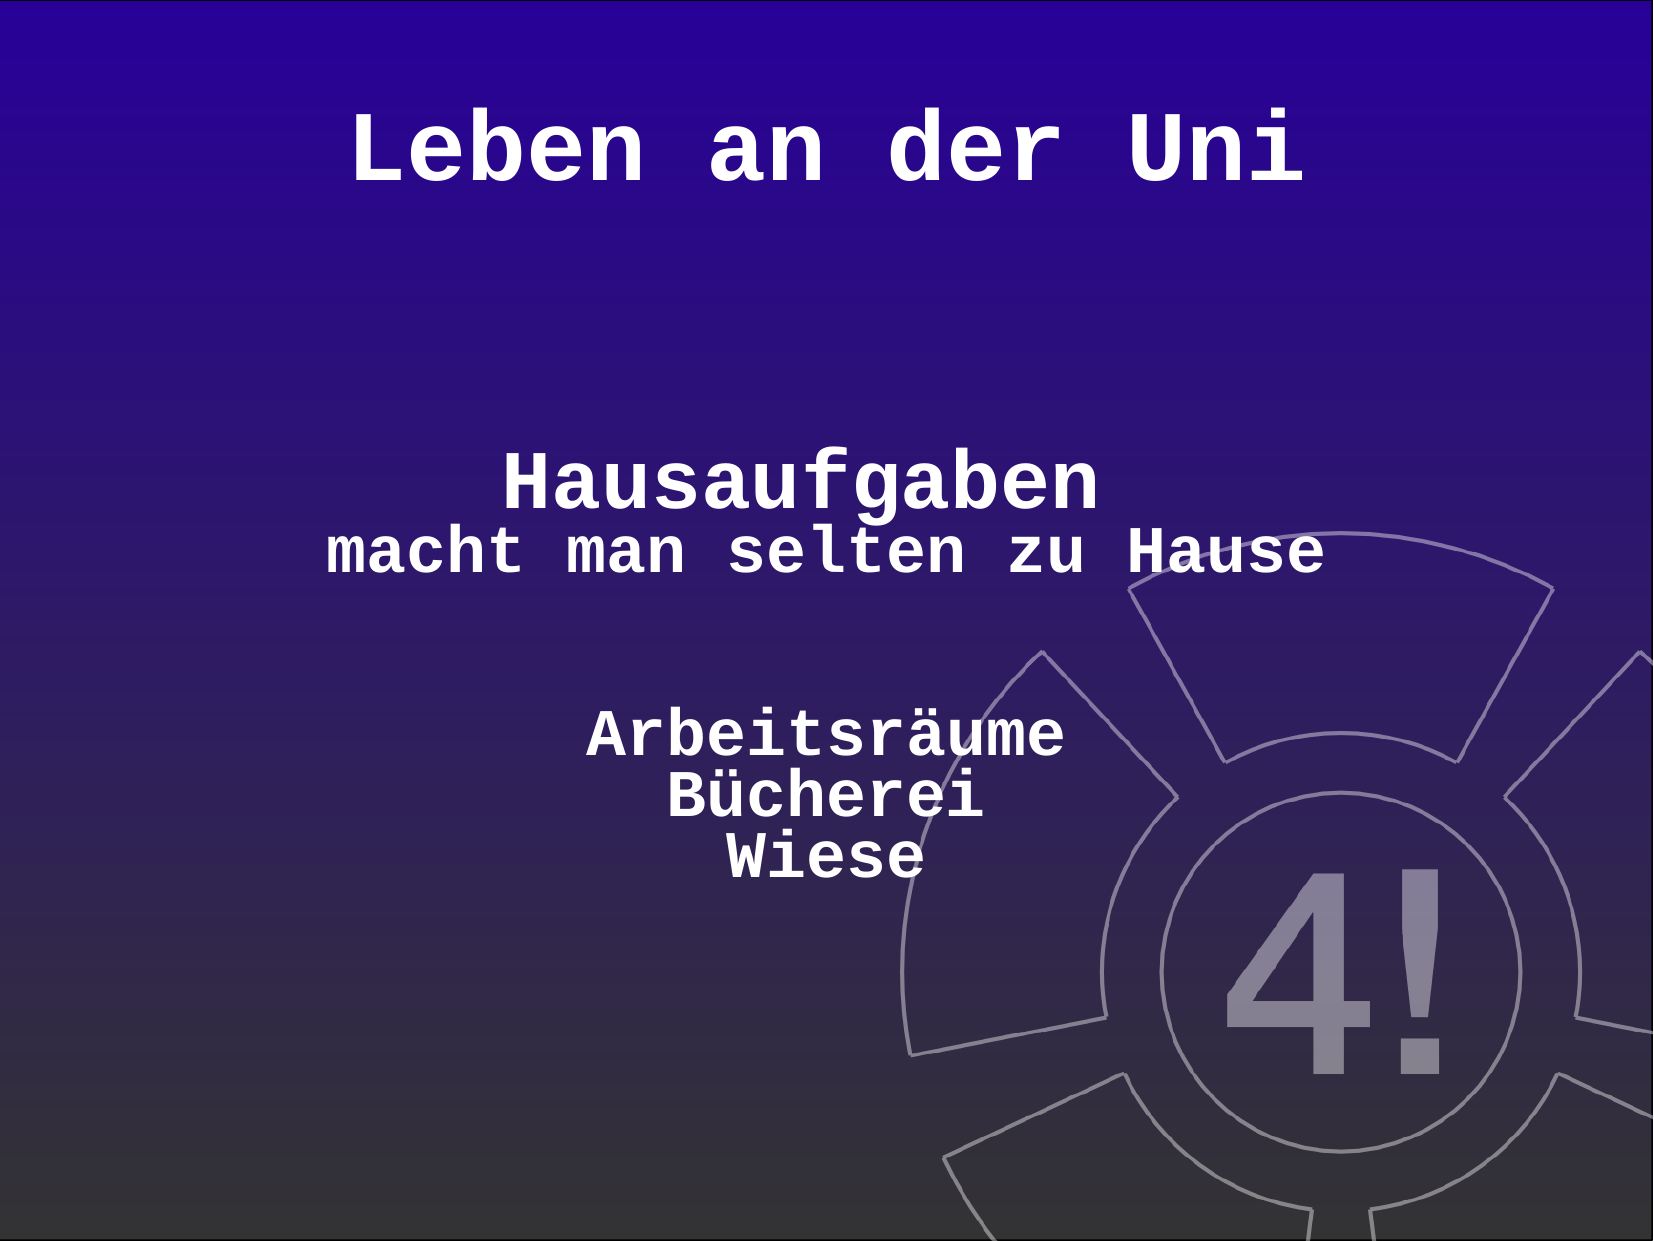

# Leben an der Uni
Hausaufgaben
macht man selten zu Hause
Arbeitsräume
Bücherei
Wiese